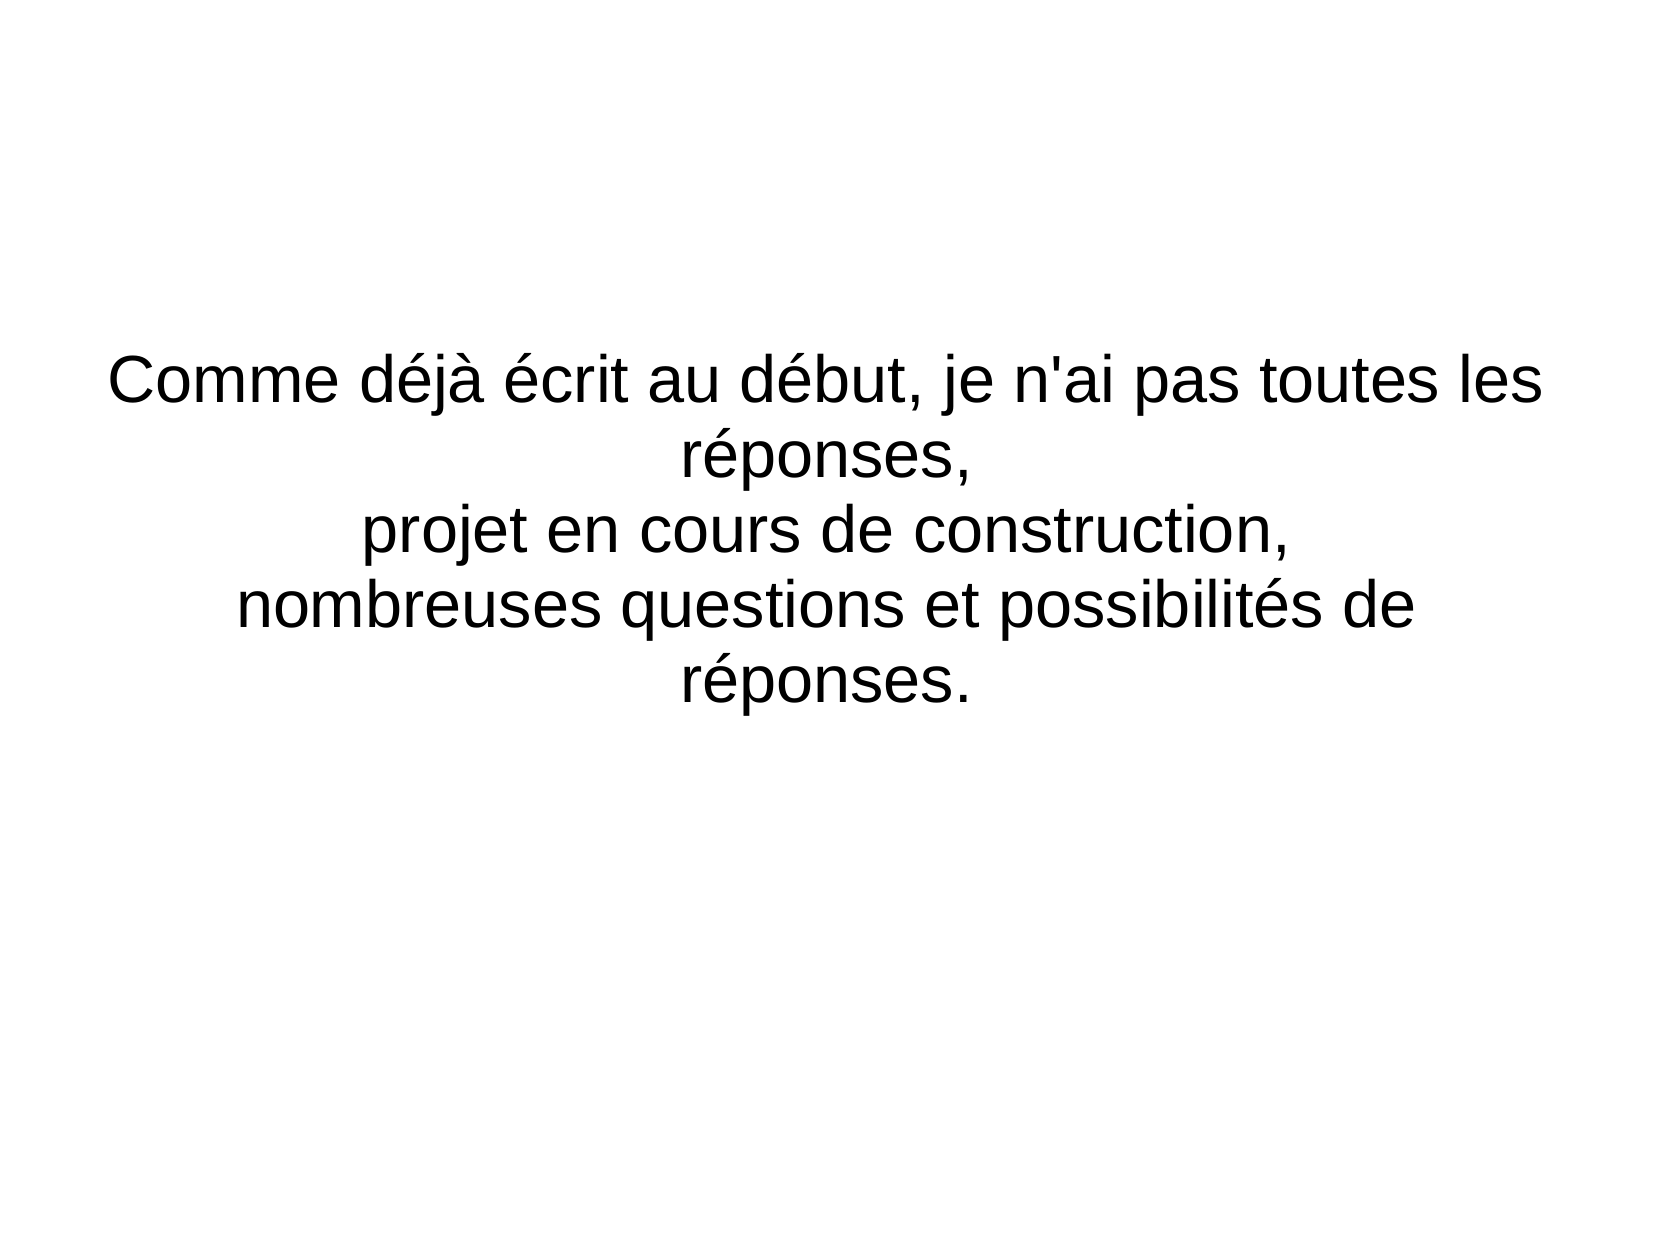

# Comme déjà écrit au début, je n'ai pas toutes les réponses,
projet en cours de construction,
nombreuses questions et possibilités de réponses.